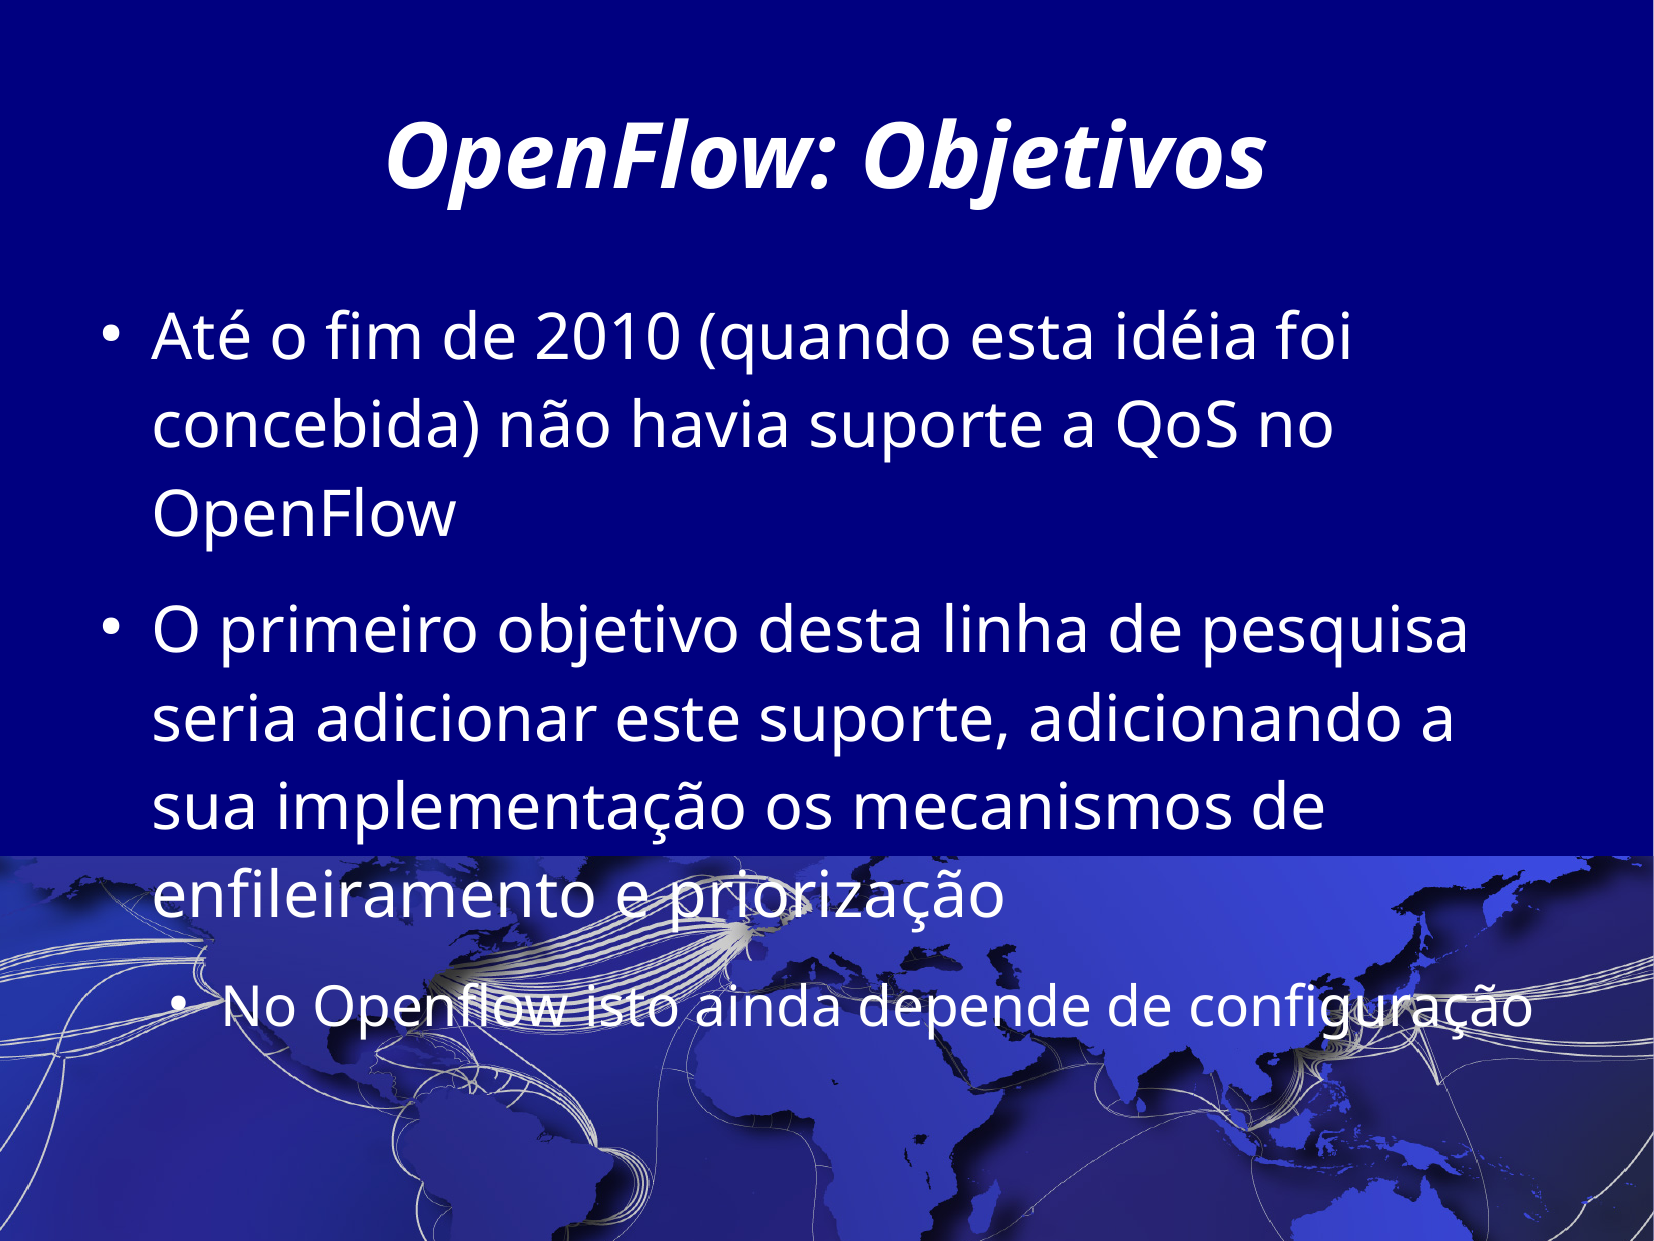

# OpenFlow: Objetivos
Até o fim de 2010 (quando esta idéia foi concebida) não havia suporte a QoS no OpenFlow
O primeiro objetivo desta linha de pesquisa seria adicionar este suporte, adicionando a sua implementação os mecanismos de enfileiramento e priorização
No Openflow isto ainda depende de configuração